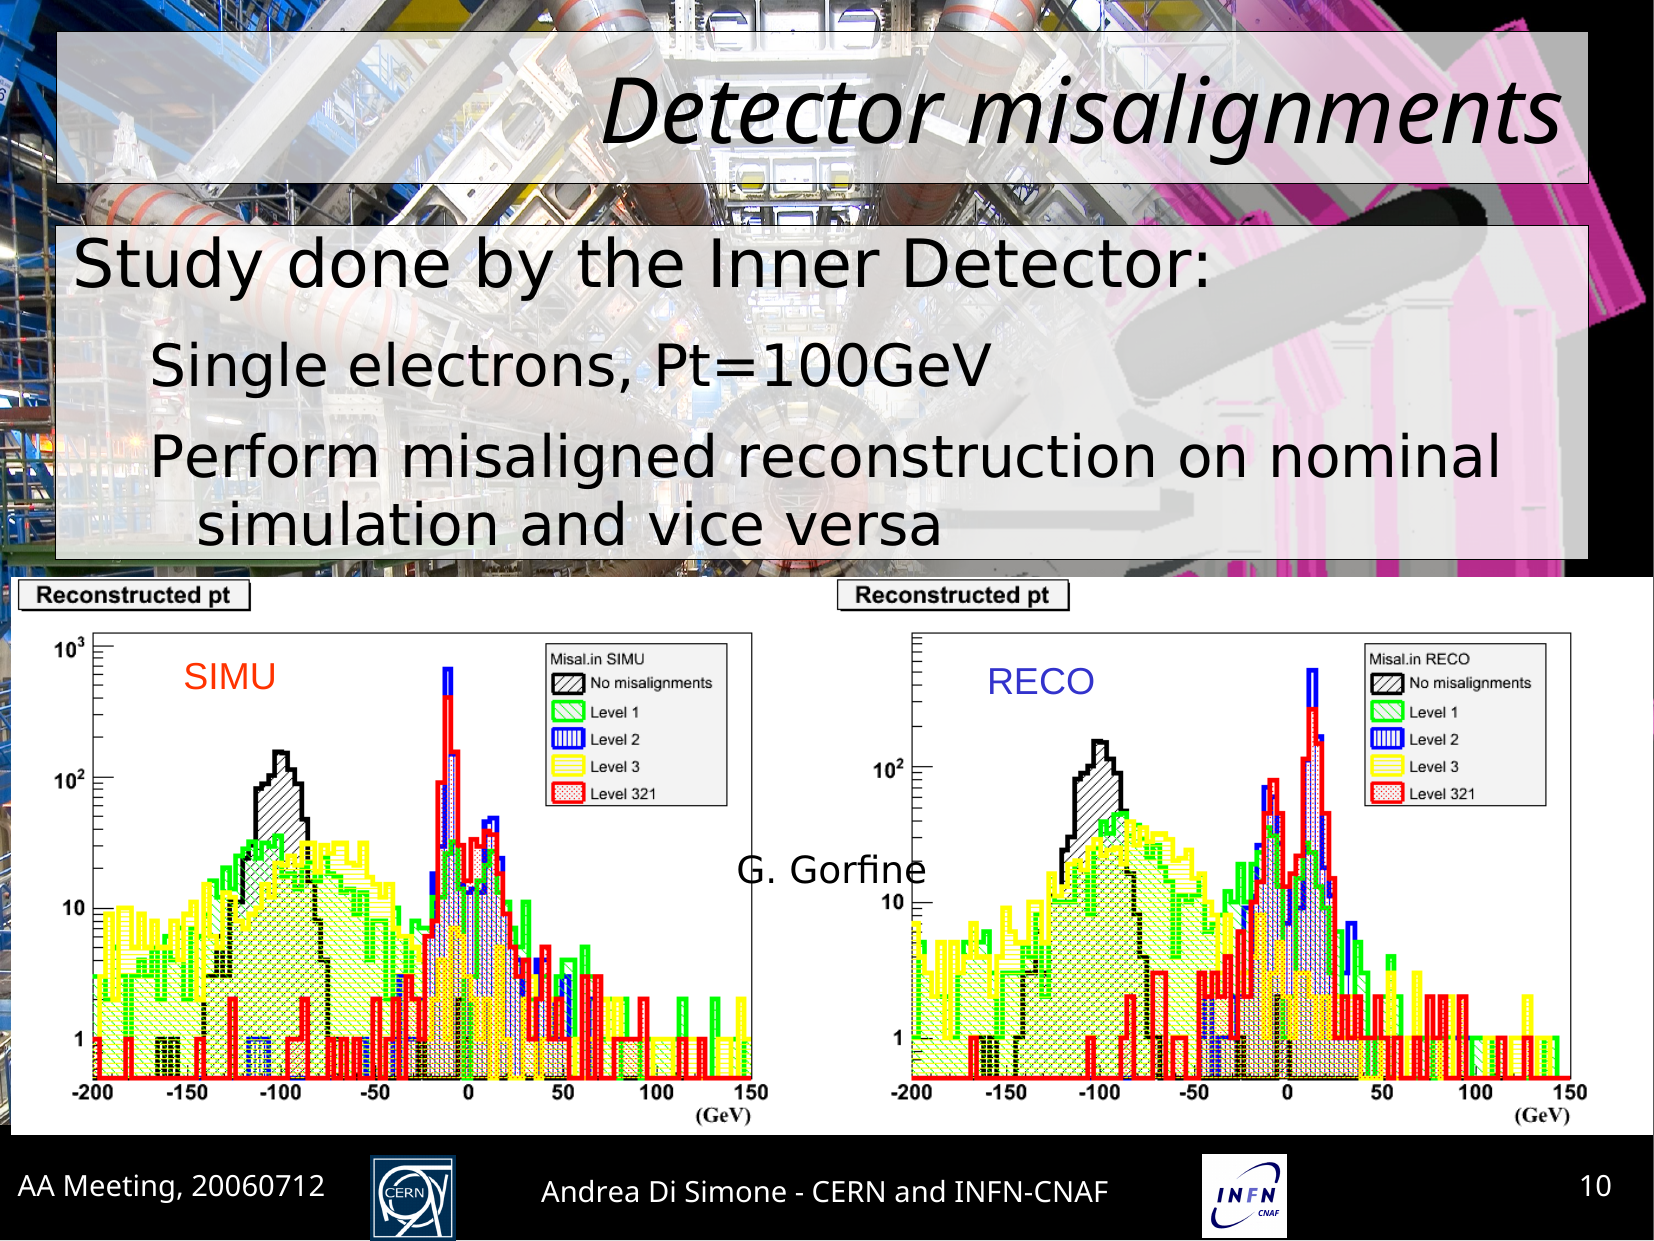

# Detector misalignments
Study done by the Inner Detector:
Single electrons, Pt=100GeV
Perform misaligned reconstruction on nominal simulation and vice versa
SIMU
RECO
G. Gorfine
AA Meeting, 20060712
10
Andrea Di Simone - CERN and INFN-CNAF